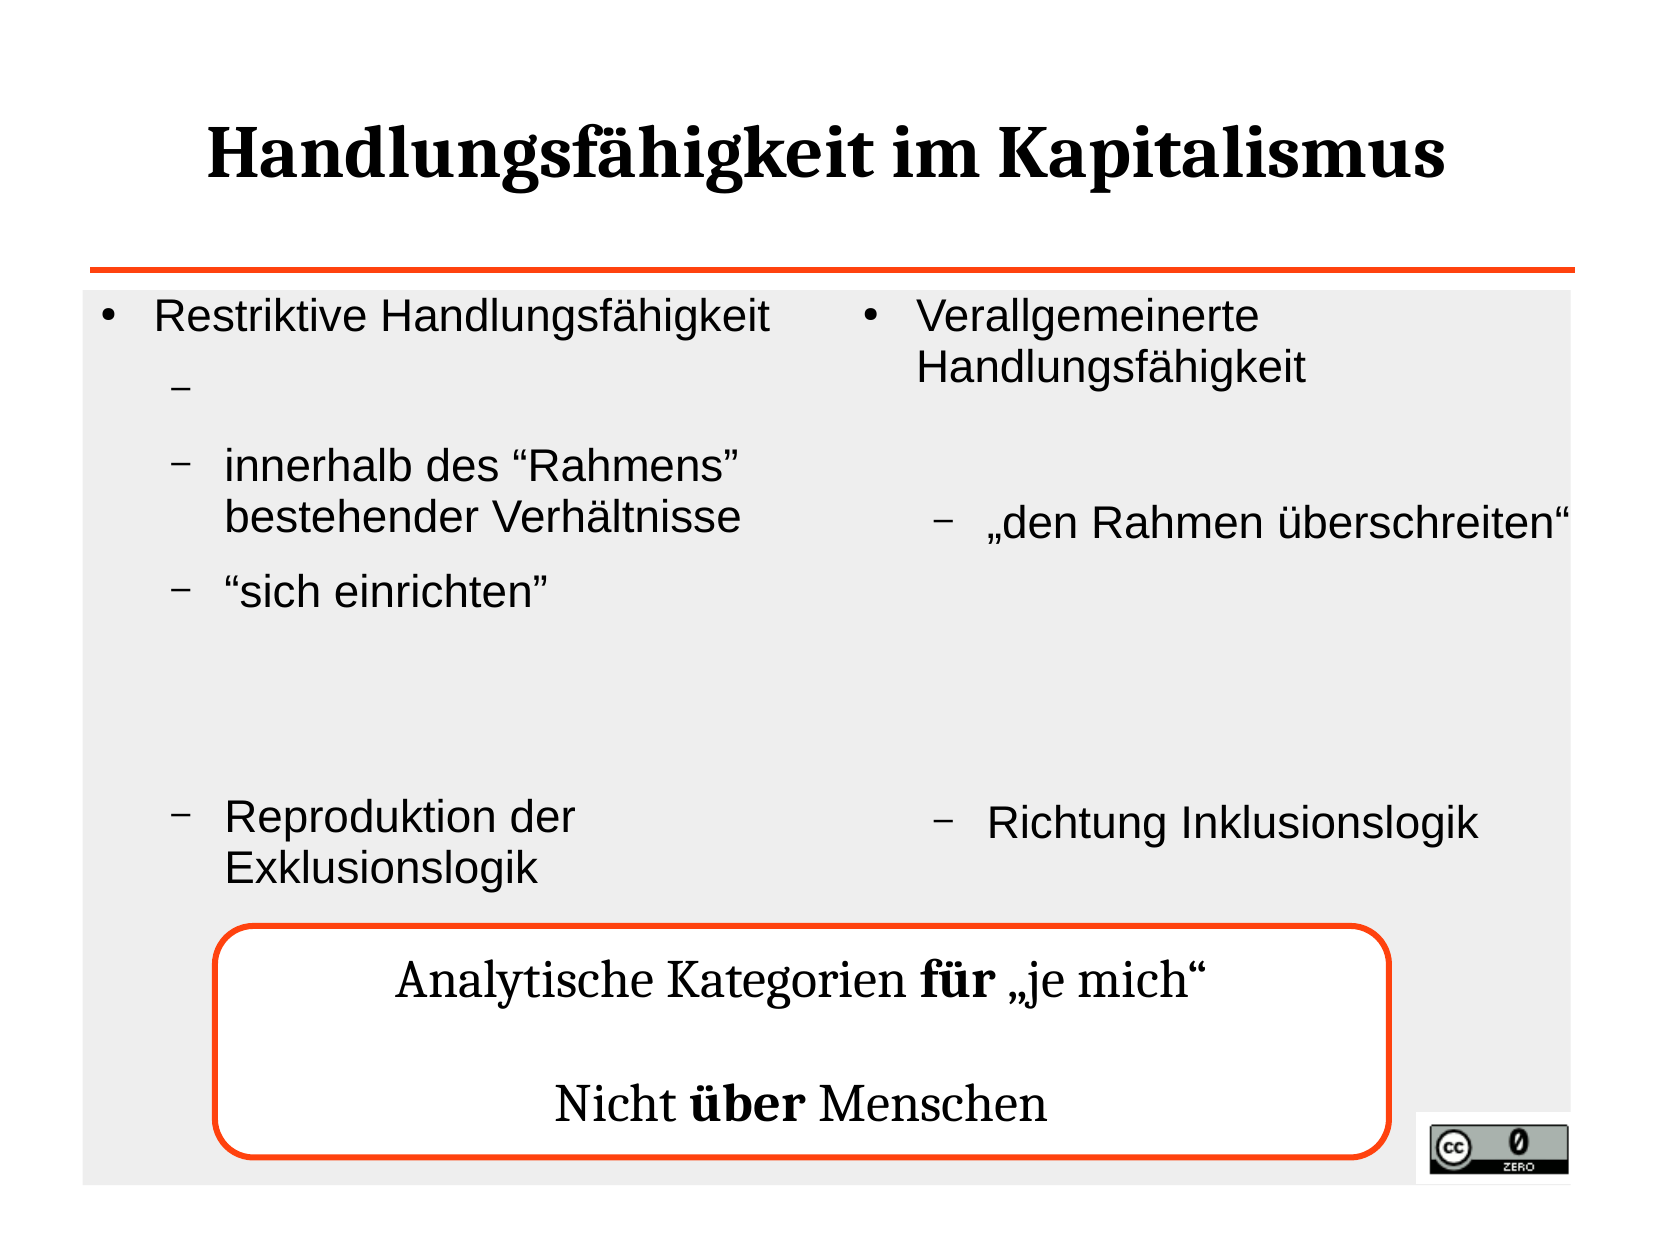

# Handlungsfähigkeit im Kapitalismus
Restriktive Handlungsfähigkeit
innerhalb des “Rahmens” bestehender Verhältnisse
“sich einrichten”
Reproduktion der Exklusionslogik
Verallgemeinerte Handlungsfähigkeit
„den Rahmen überschreiten“
Richtung Inklusionslogik
Analytische Kategorien für „je mich“
Nicht über Menschen